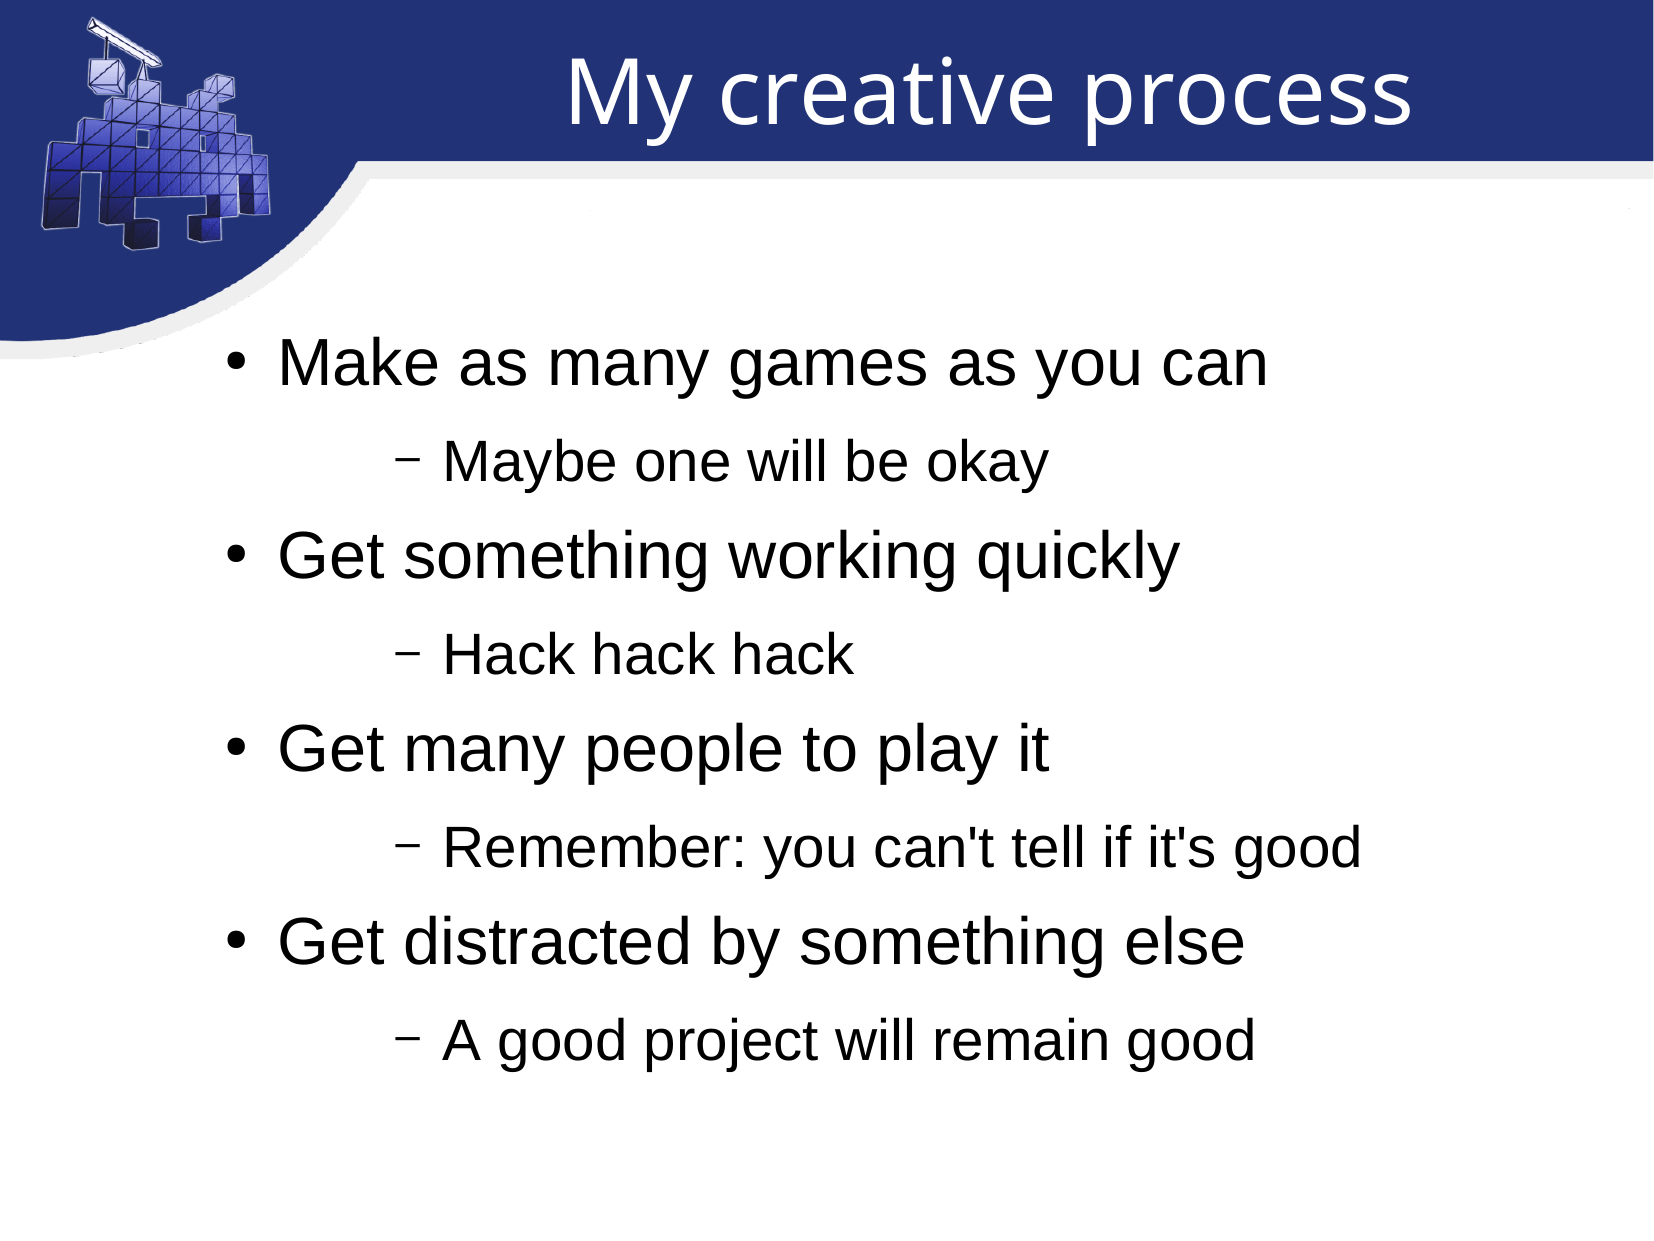

# My creative process
Make as many games as you can
Maybe one will be okay
Get something working quickly
Hack hack hack
Get many people to play it
Remember: you can't tell if it's good
Get distracted by something else
A good project will remain good